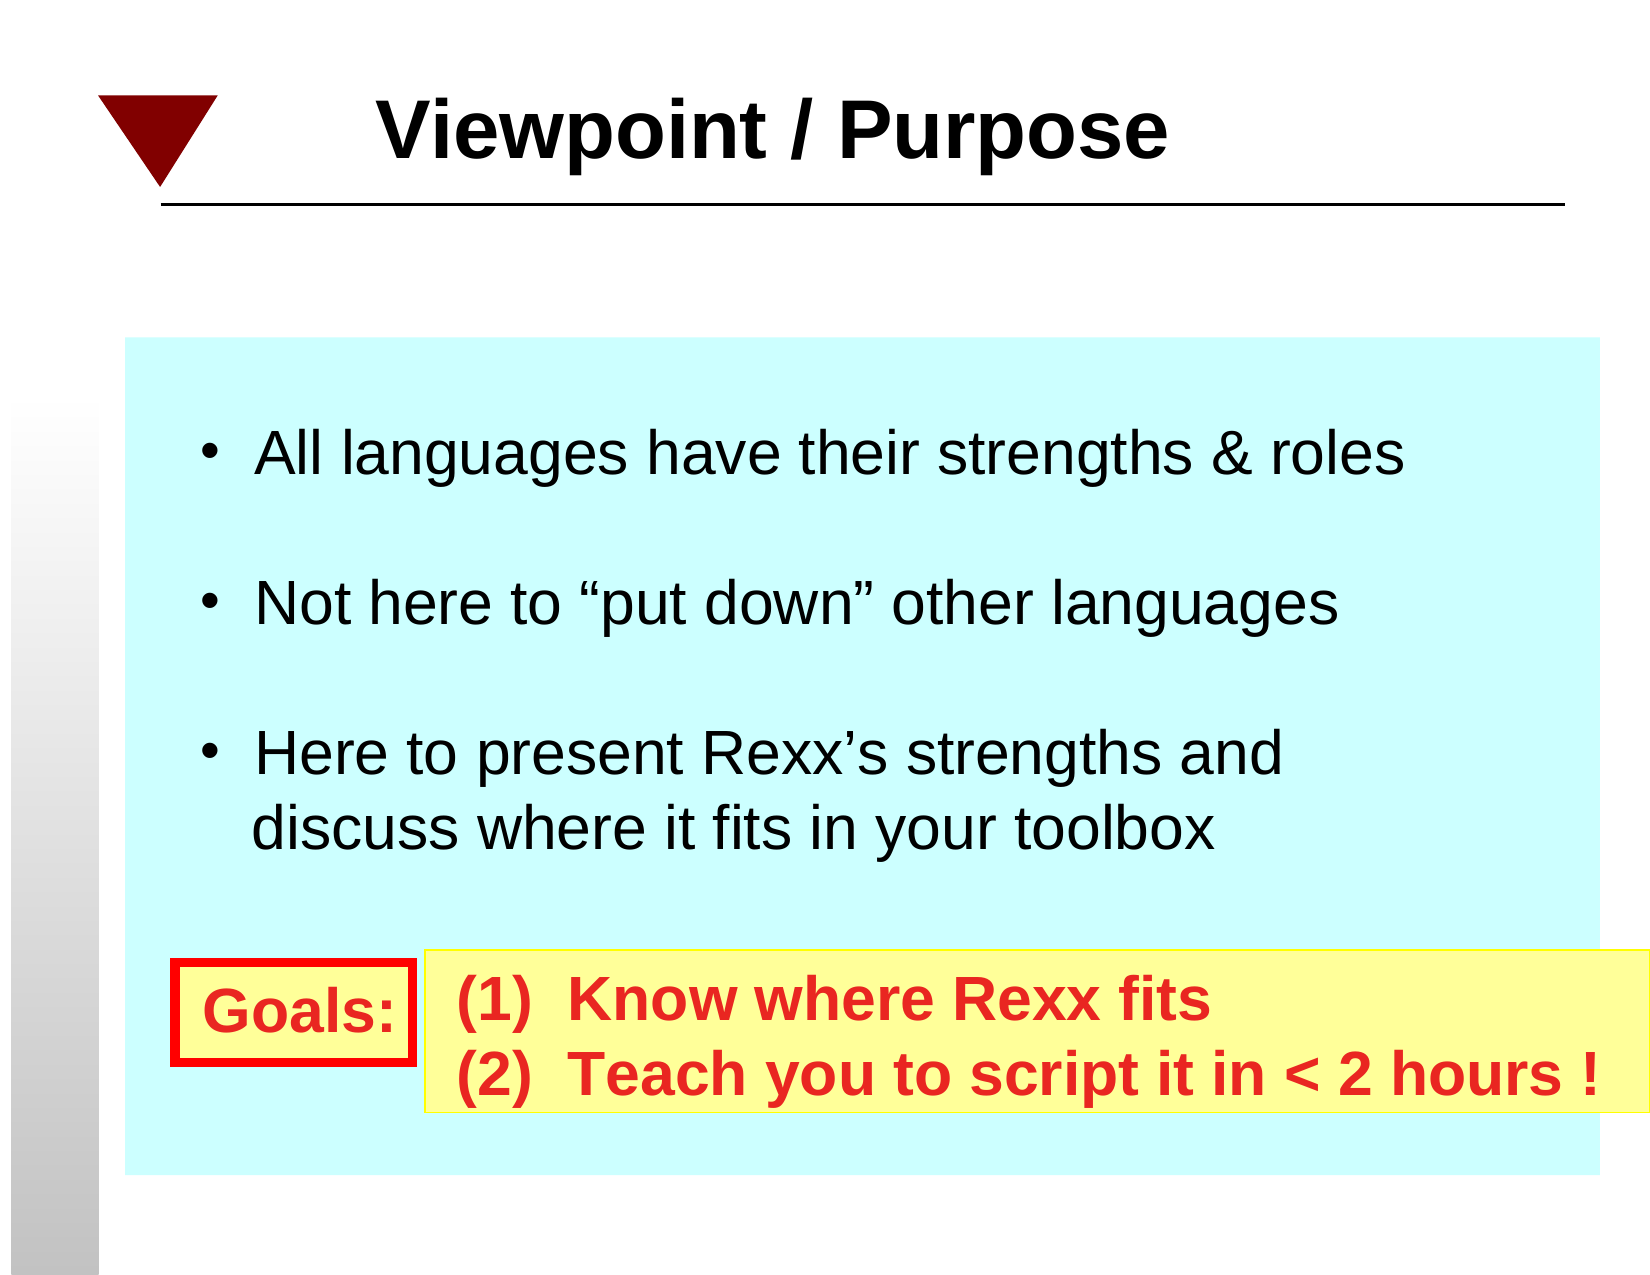

# Viewpoint / Purpose
 All languages have their strengths & roles
 Not here to “put down” other languages
 Here to present Rexx’s strengths and
 discuss where it fits in your toolbox
 (1) Know where Rexx fits
 (2) Teach you to script it in < 2 hours !
Goals: